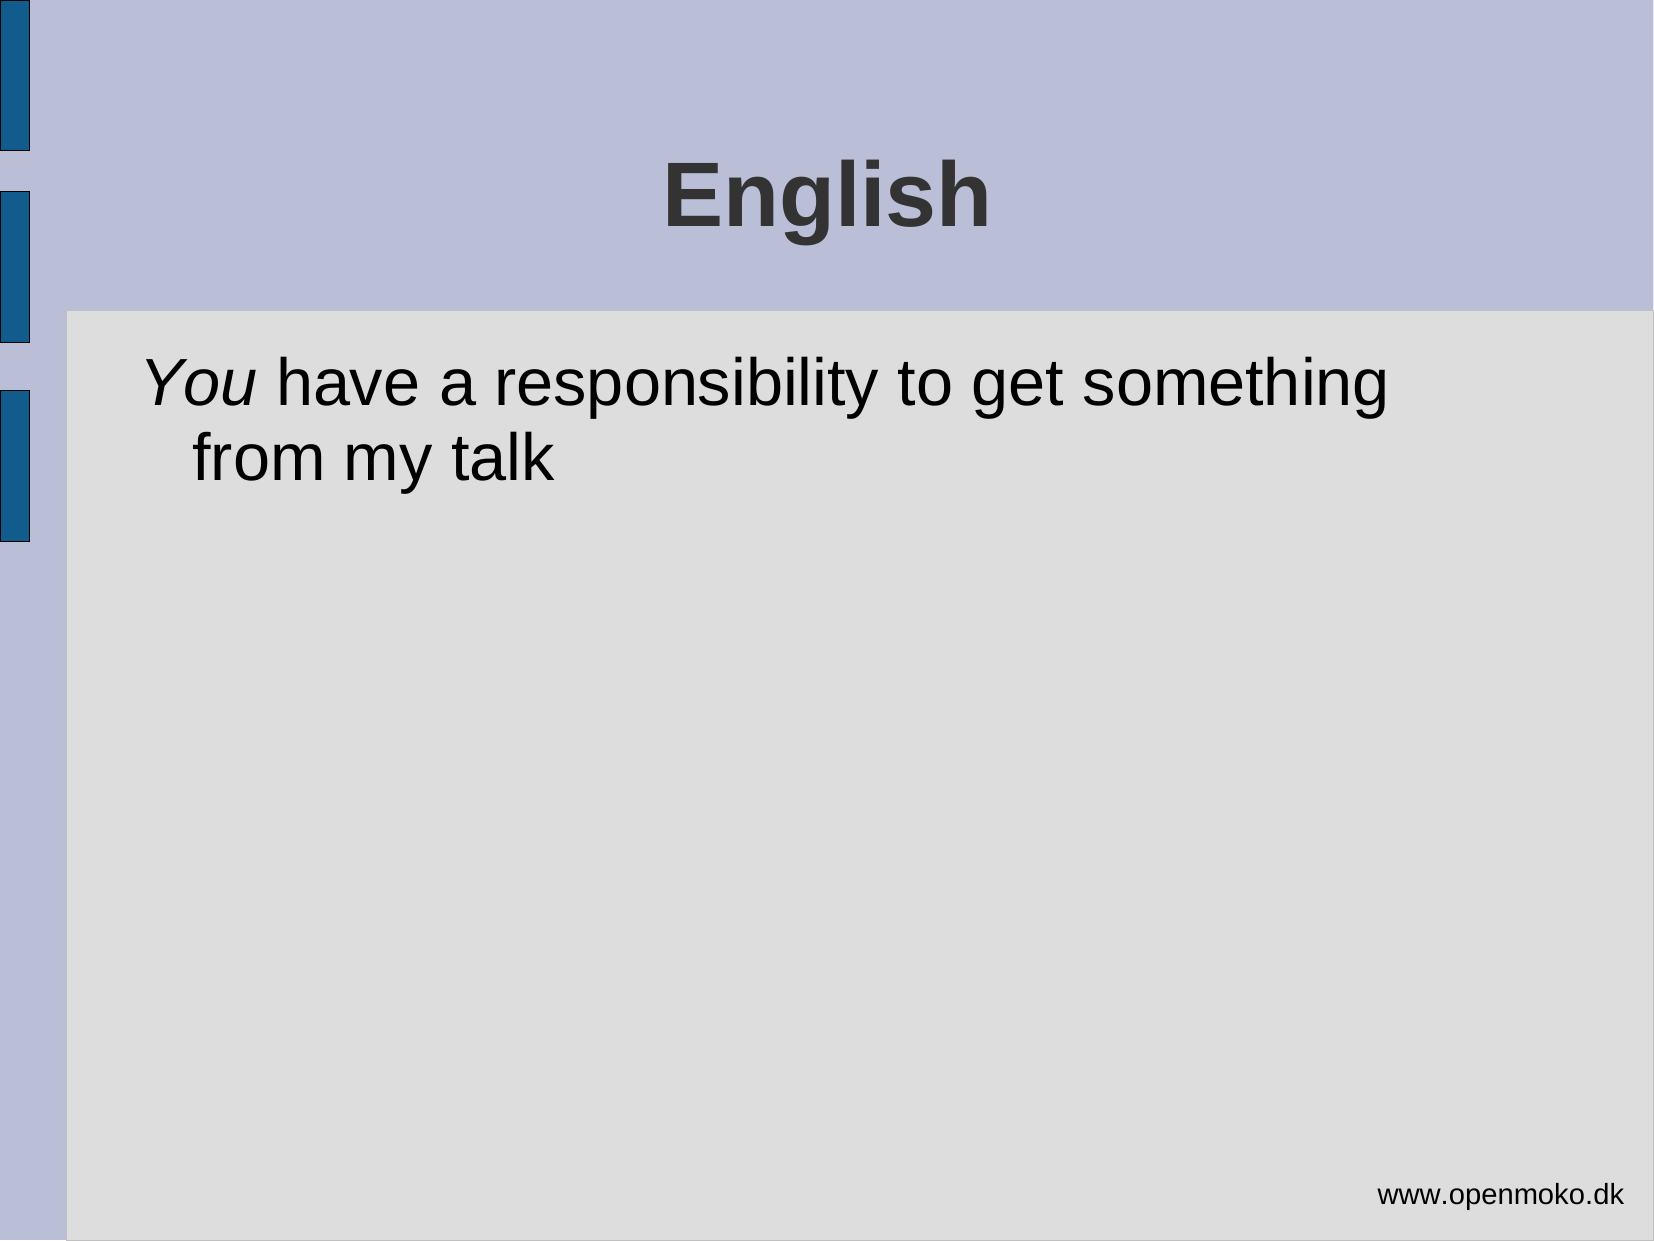

# English
You have a responsibility to get something from my talk